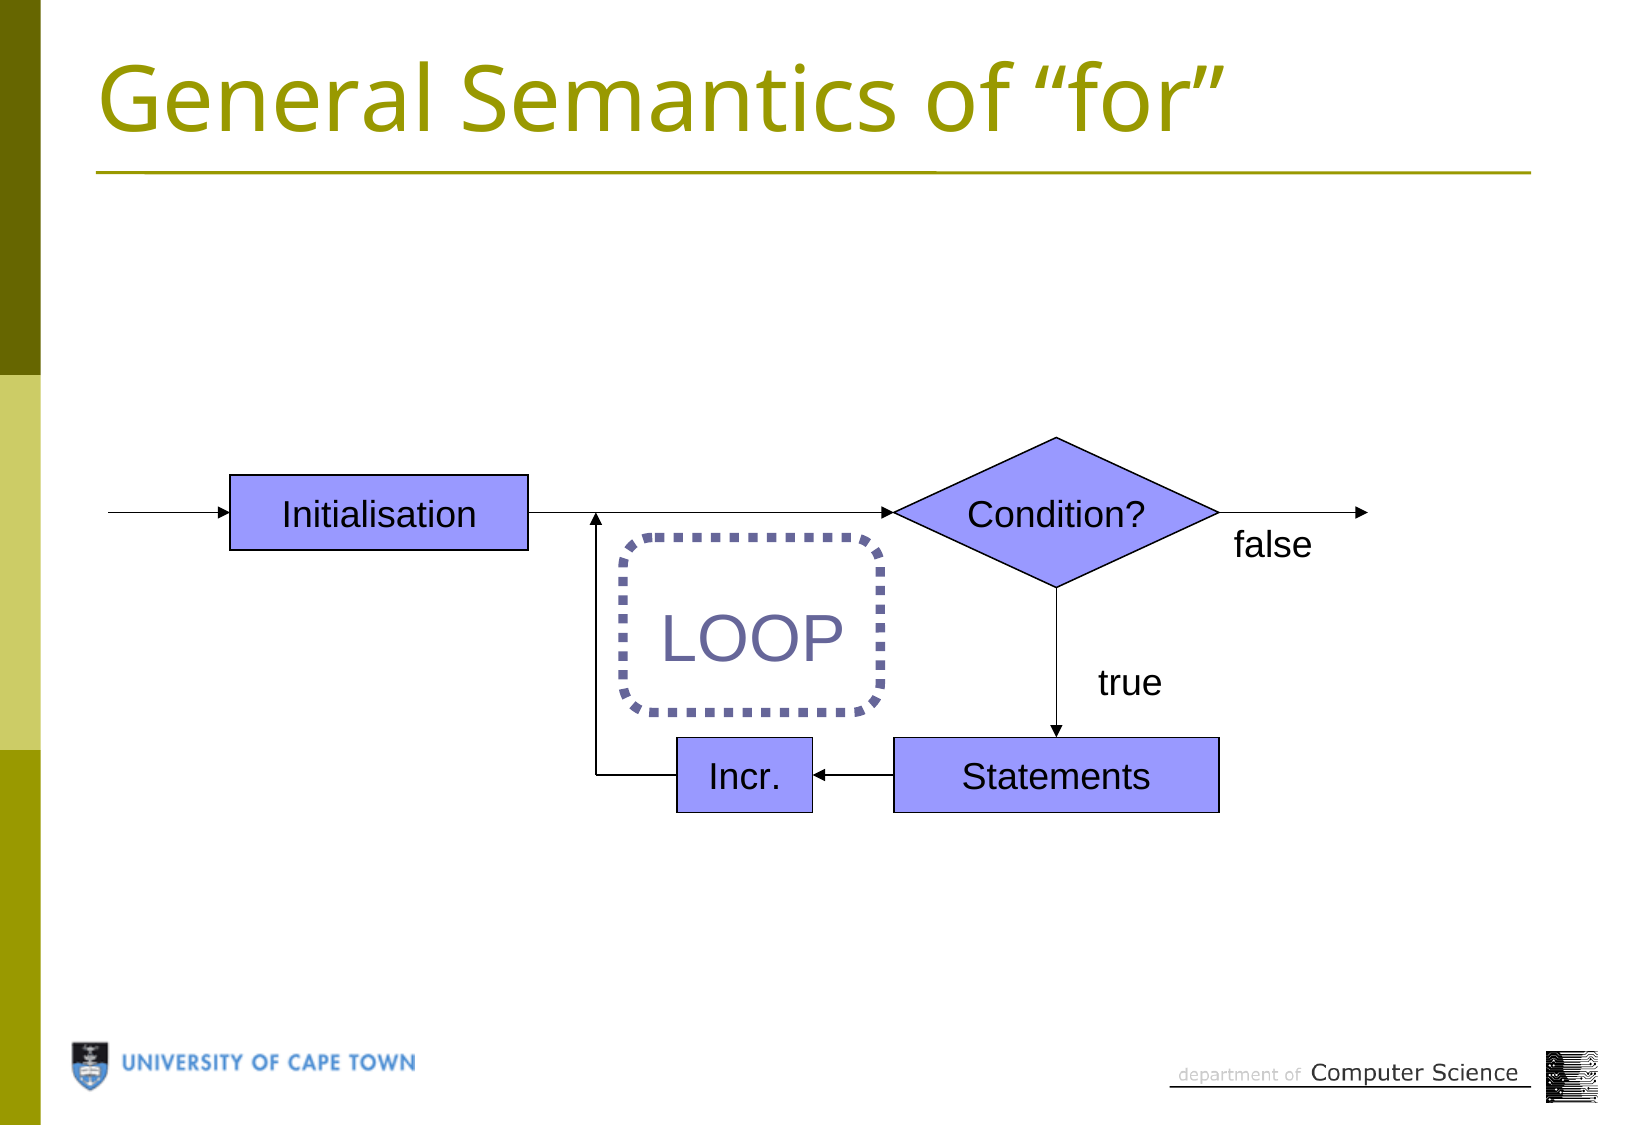

# General Semantics of “for”
Condition?
Initialisation
false
LOOP
true
Incr.
Statements